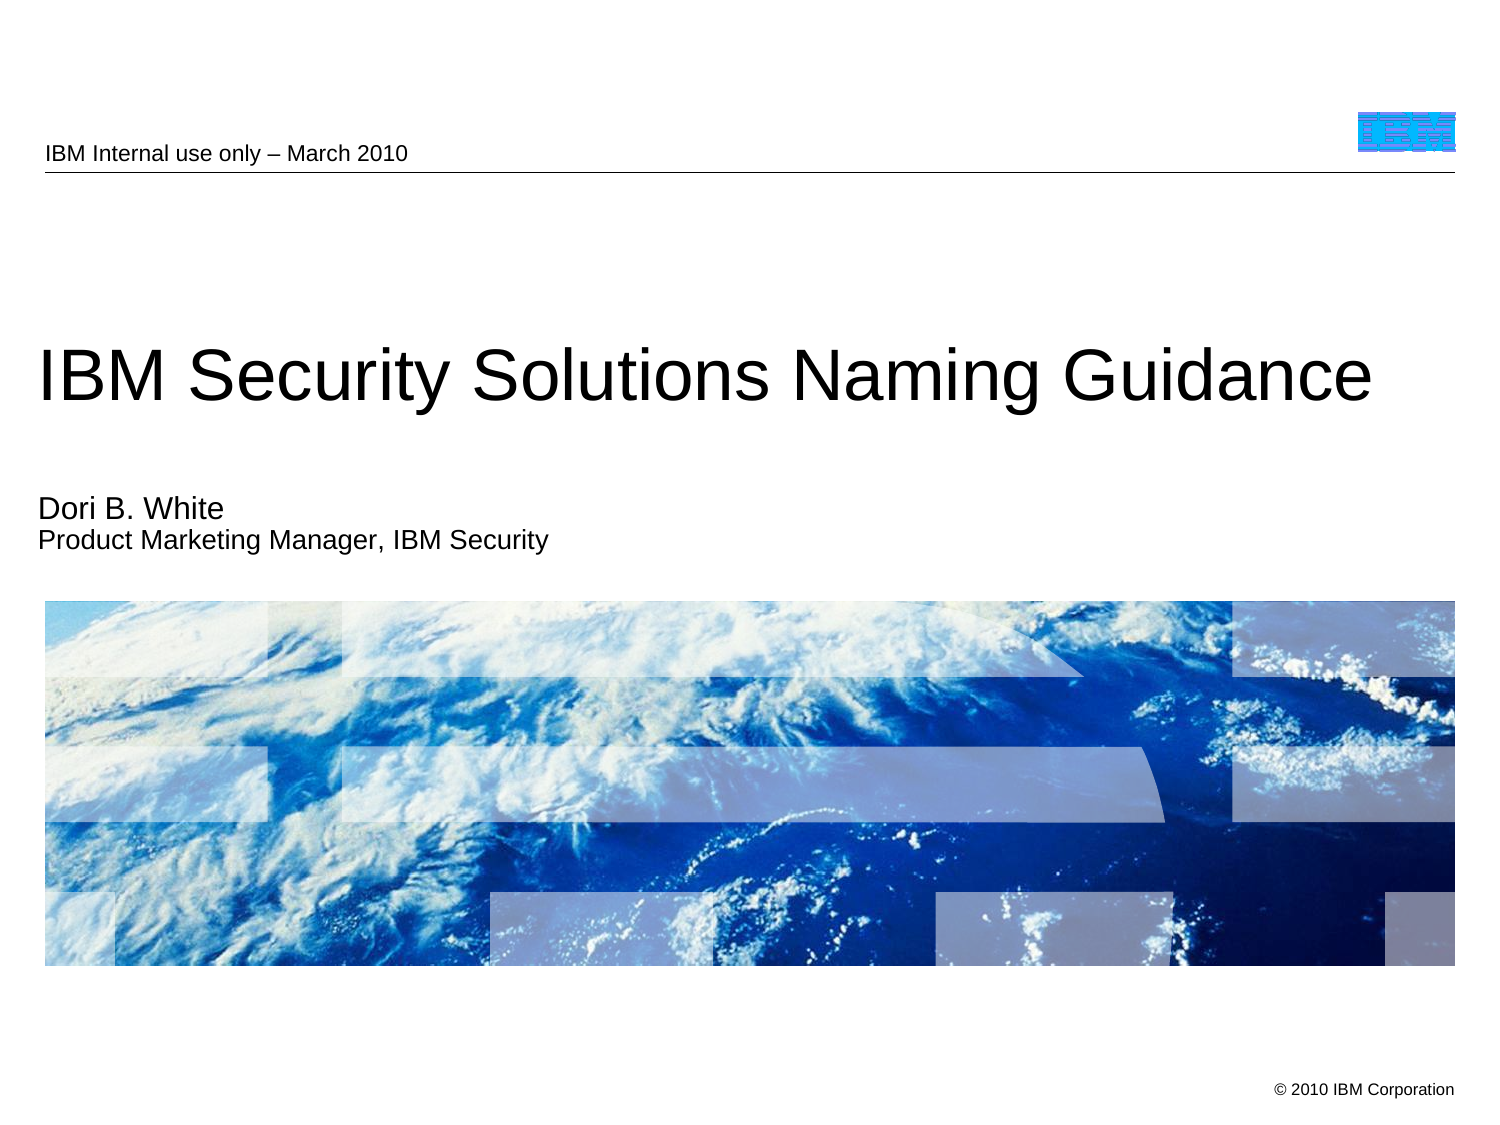

IBM Internal use only – March 2010
# IBM Security Solutions Naming Guidance Dori B. White Product Marketing Manager, IBM Security